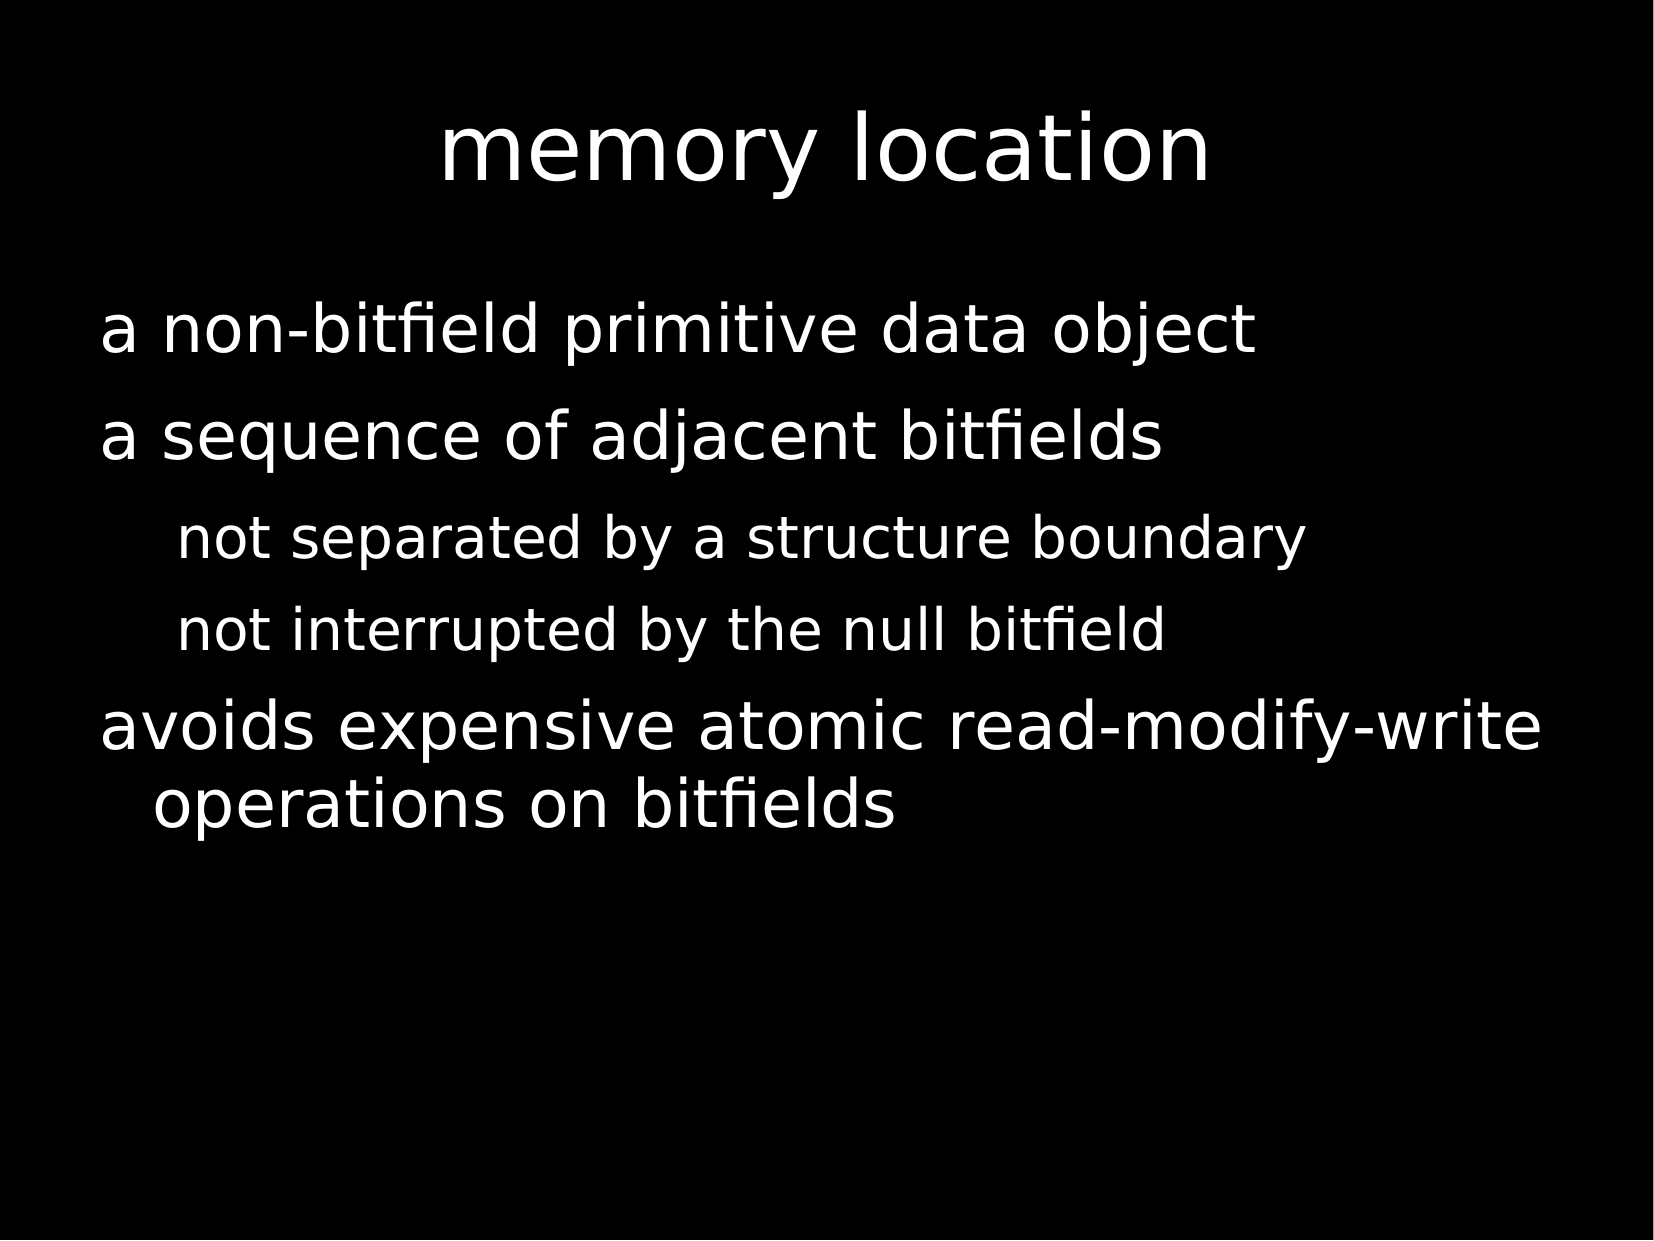

# memory location
a non-bitfield primitive data object
a sequence of adjacent bitfields
not separated by a structure boundary
not interrupted by the null bitfield
avoids expensive atomic read-modify-write operations on bitfields